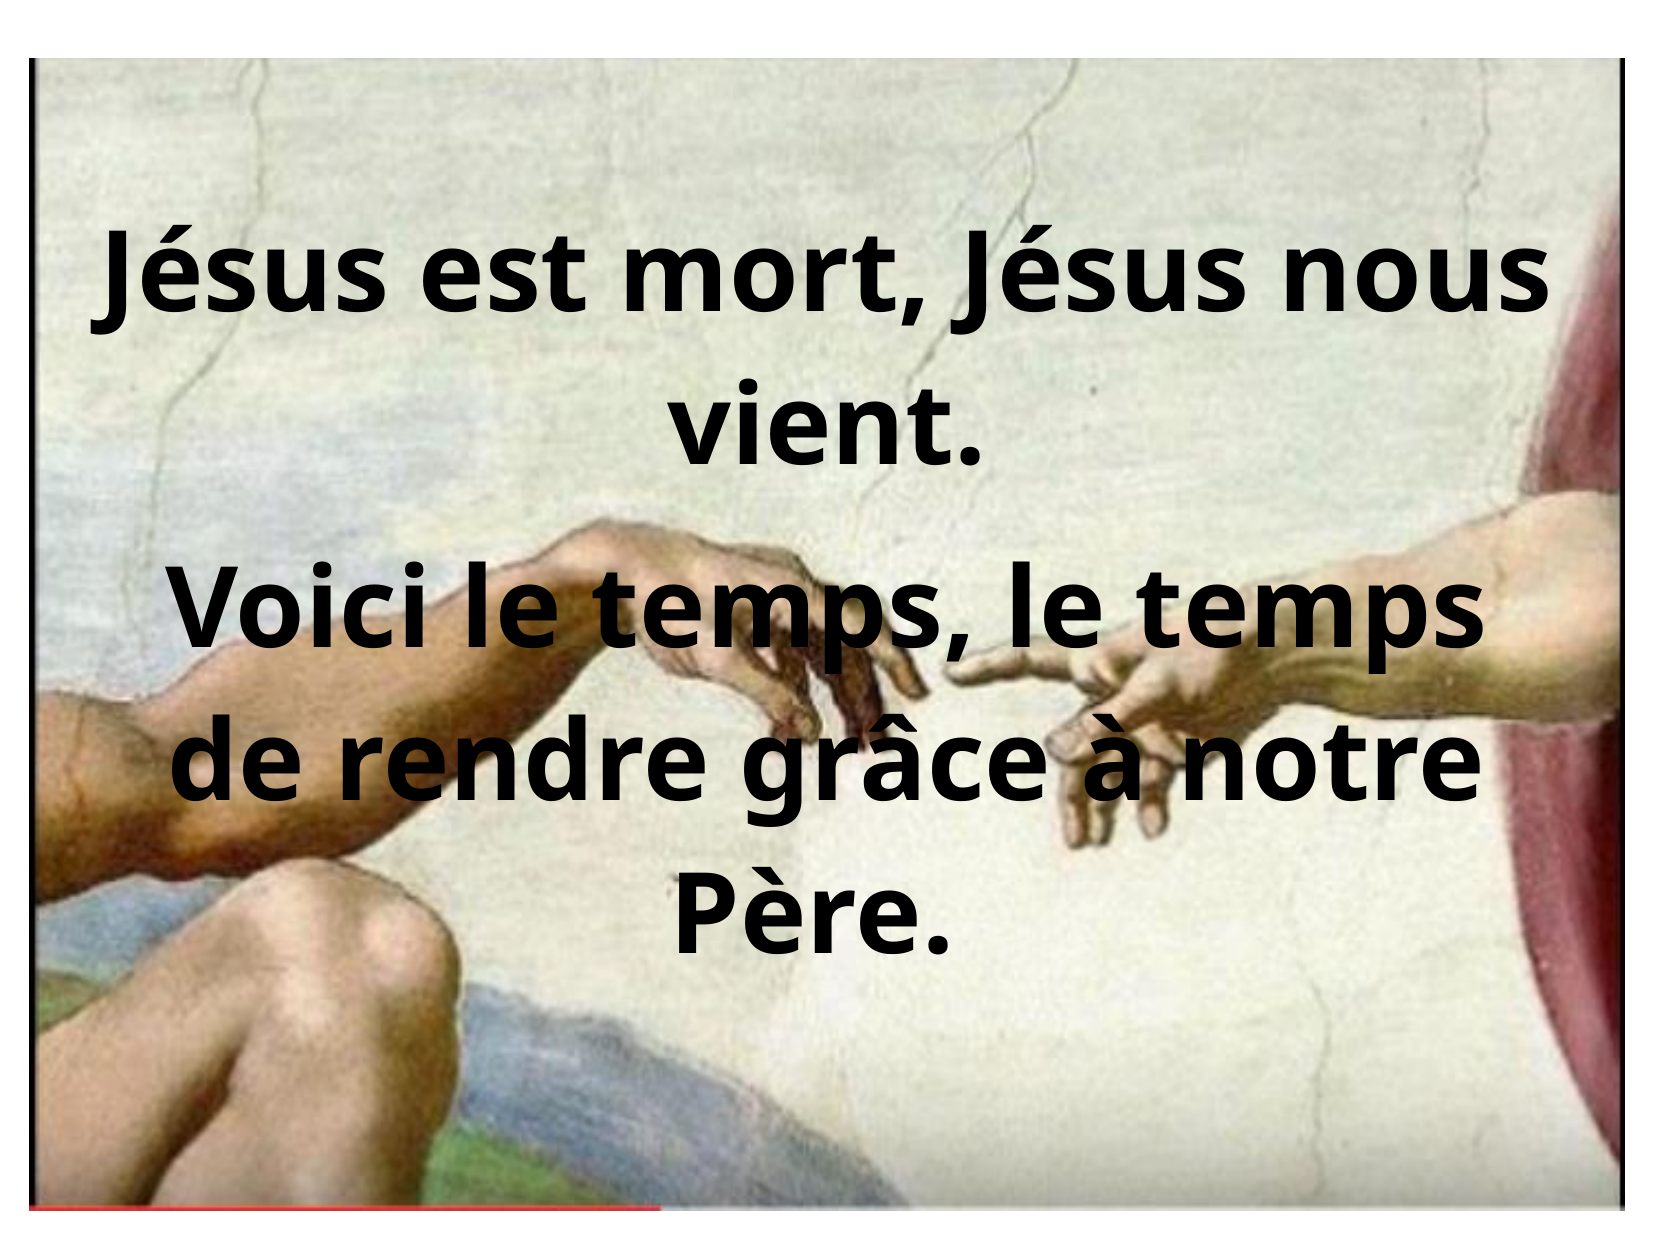

# Jésus est mort, Jésus nous vient.
Voici le temps, le temps de rendre grâce à notre Père.